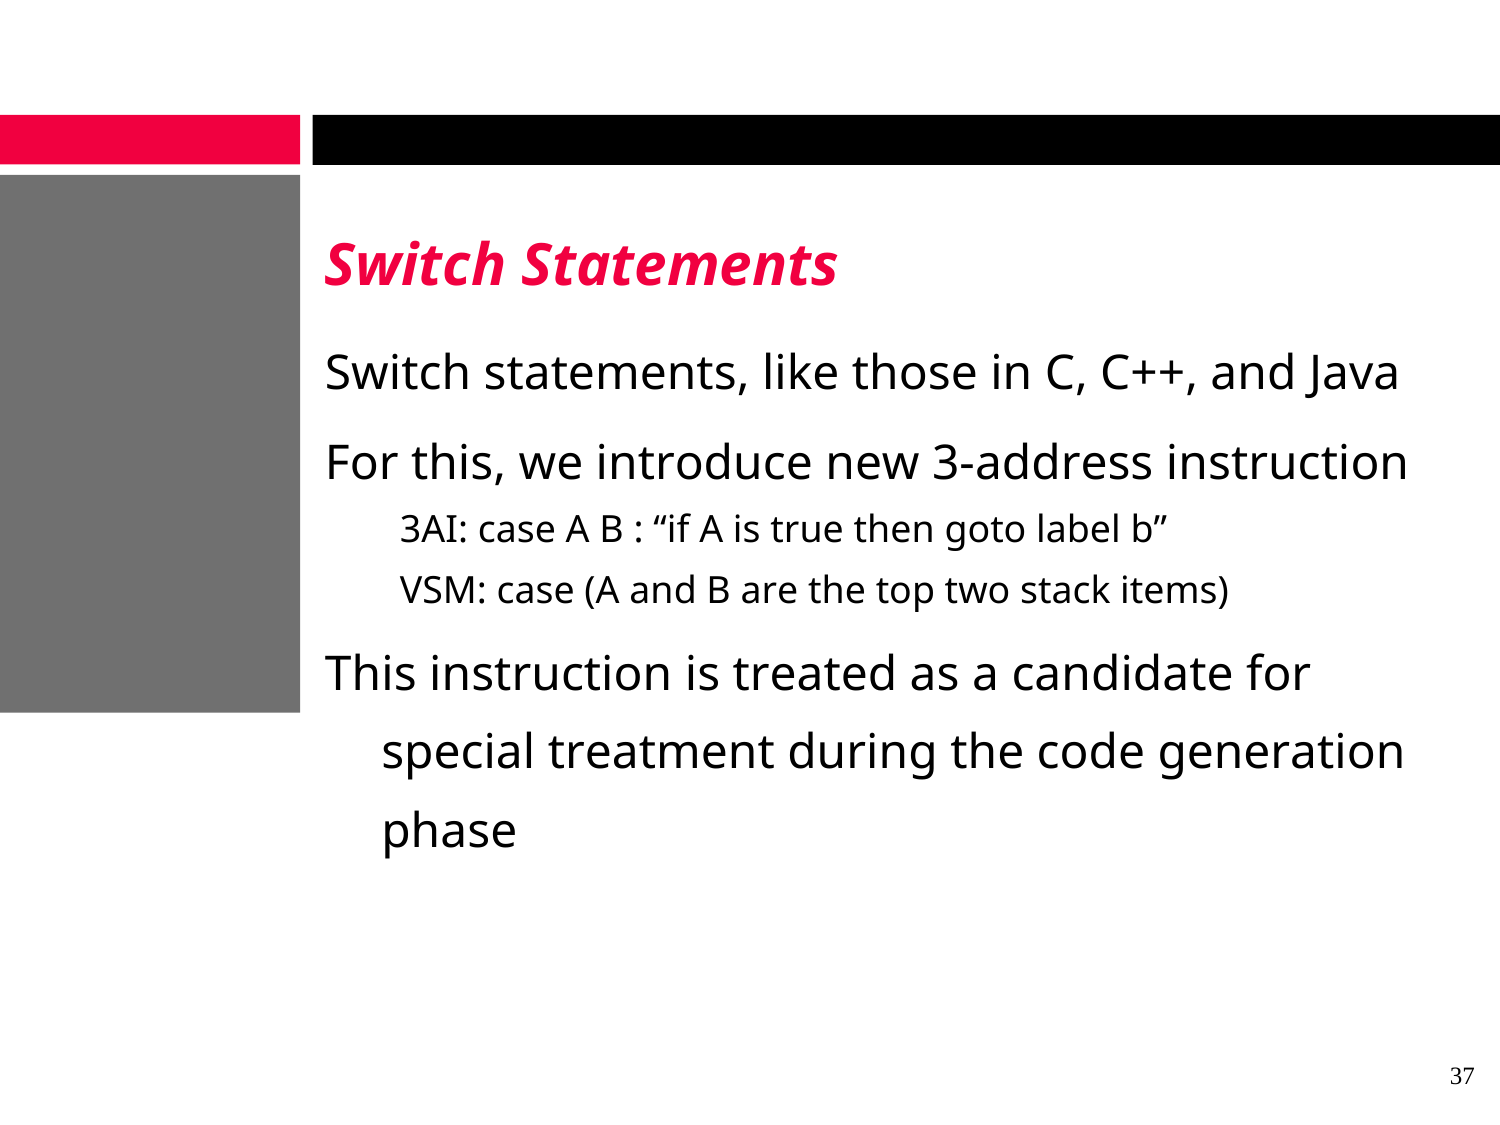

# Switch Statements
Switch statements, like those in C, C++, and Java
For this, we introduce new 3-address instruction
3AI: case A B : “if A is true then goto label b”
VSM: case (A and B are the top two stack items)
This instruction is treated as a candidate for special treatment during the code generation phase
37